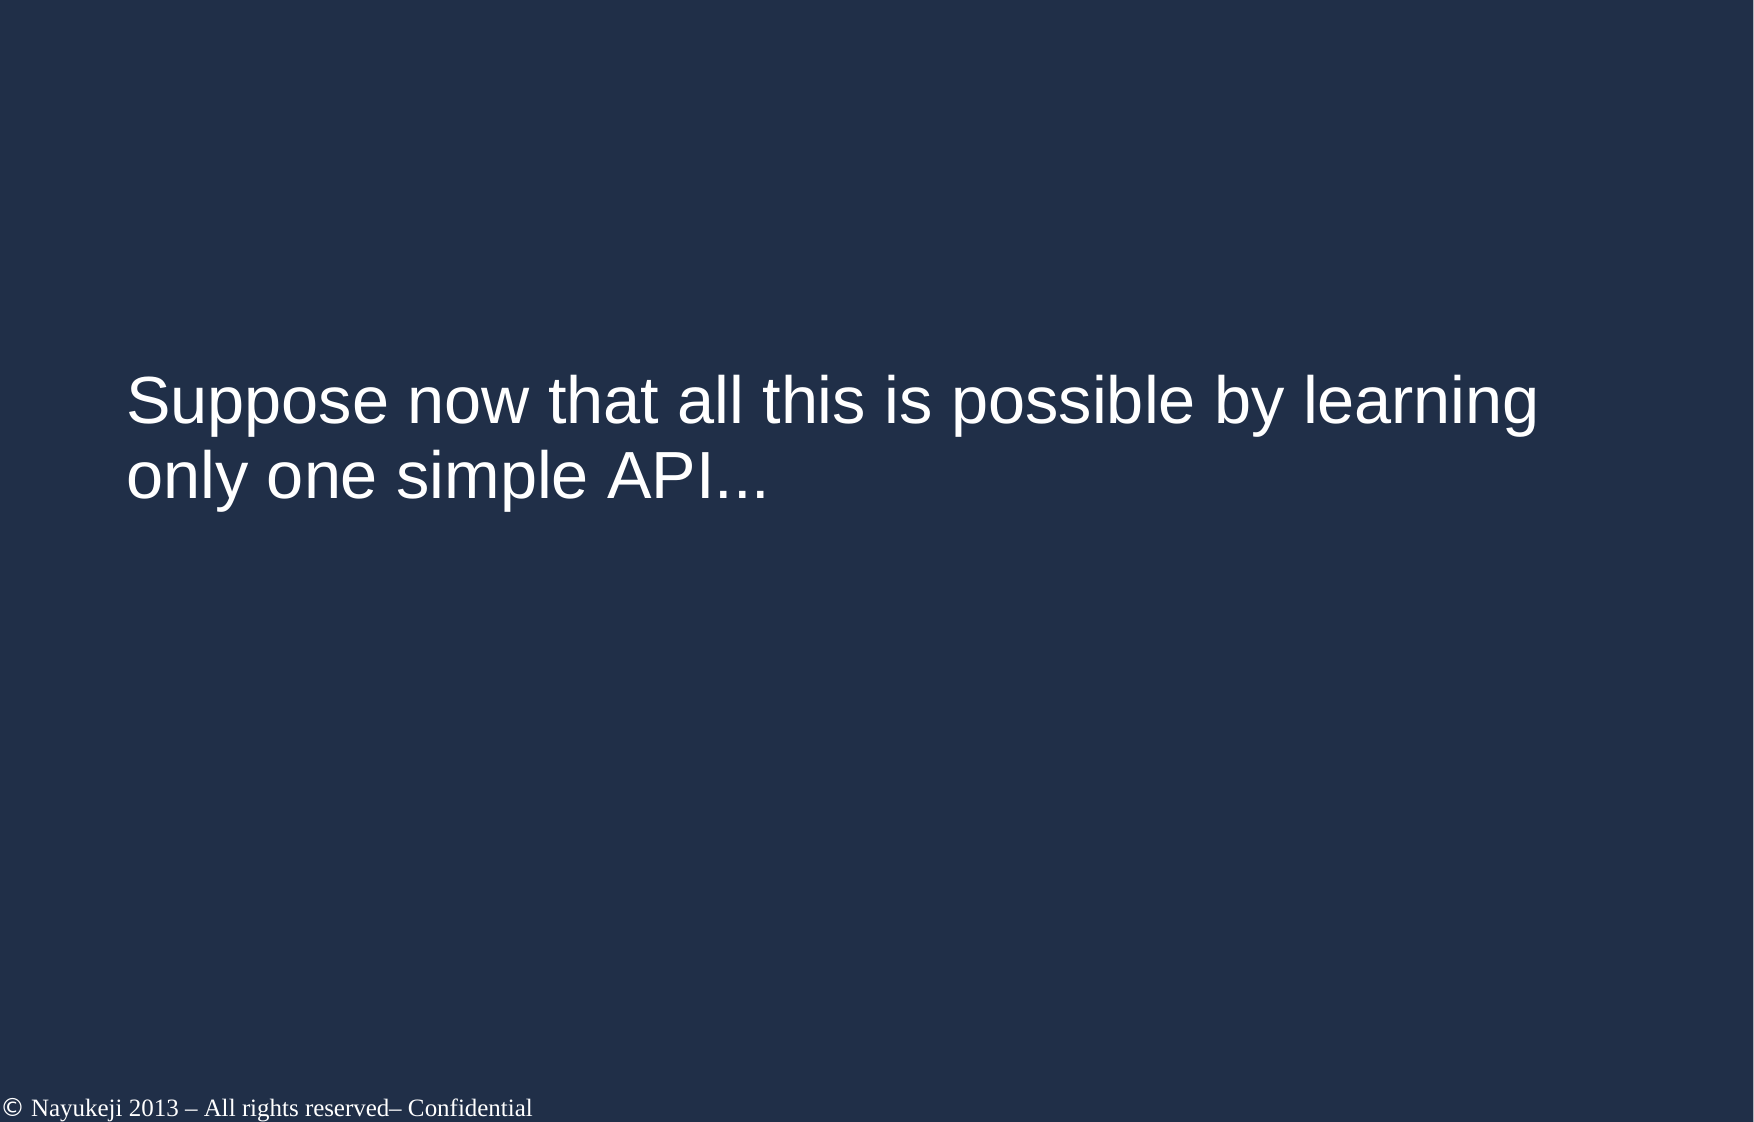

Suppose now that all this is possible by learning only one simple API...